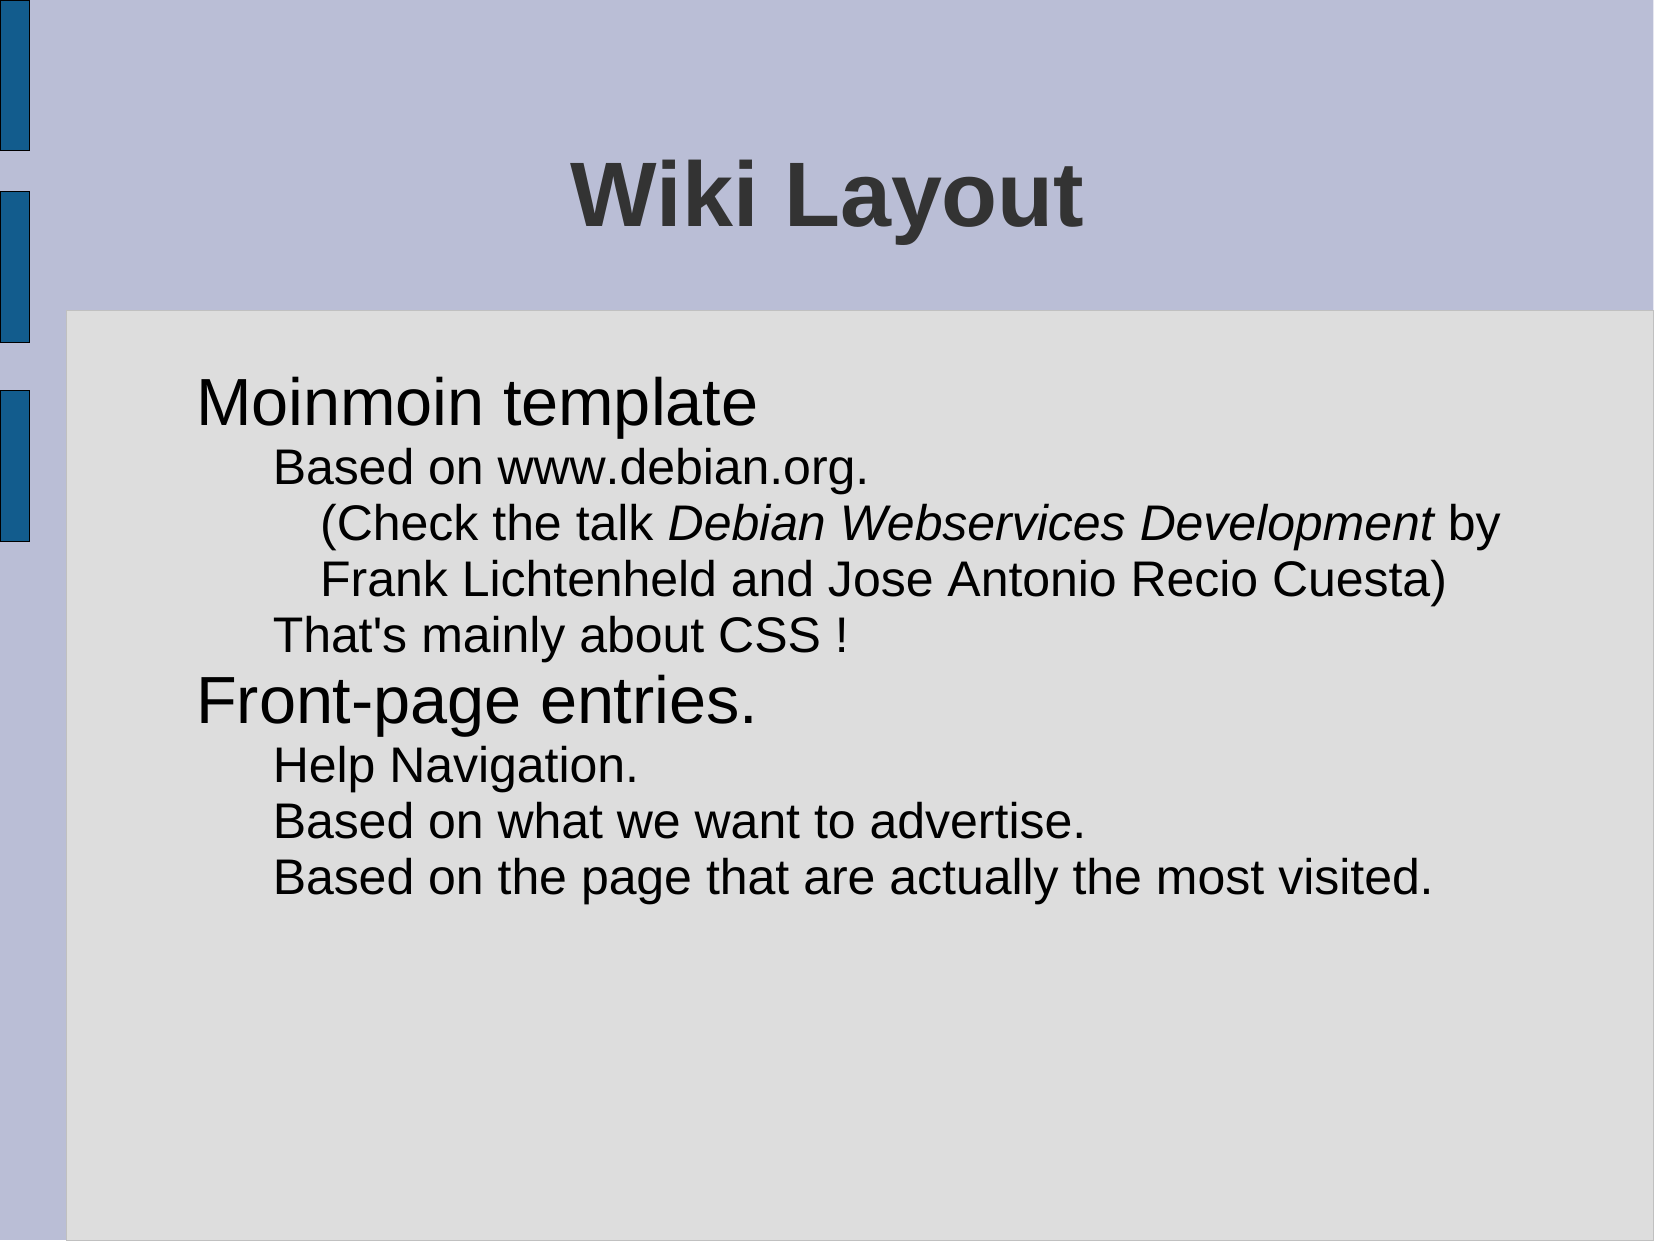

# Wiki Layout
Moinmoin template
Based on www.debian.org.
(Check the talk Debian Webservices Development by Frank Lichtenheld and Jose Antonio Recio Cuesta)
That's mainly about CSS !
Front-page entries.
Help Navigation.
Based on what we want to advertise.
Based on the page that are actually the most visited.